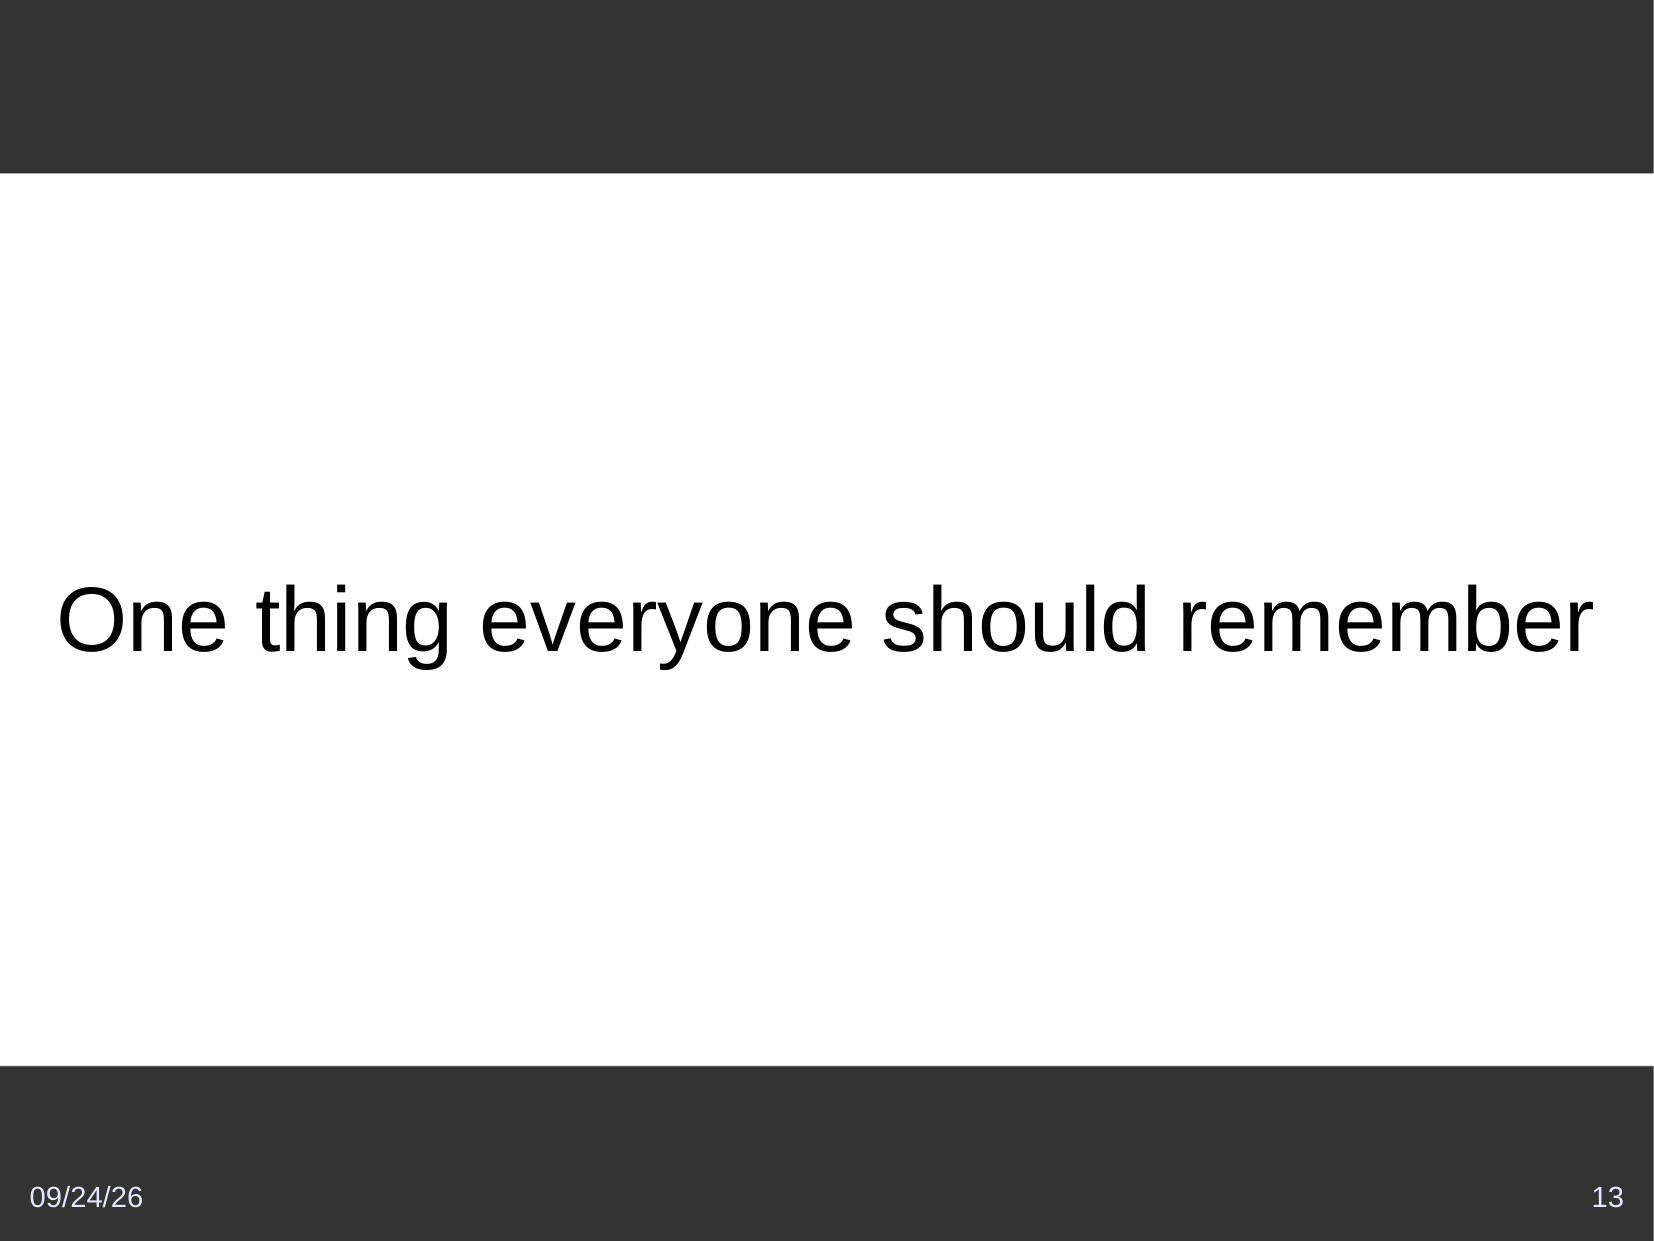

#
One thing everyone should remember
13